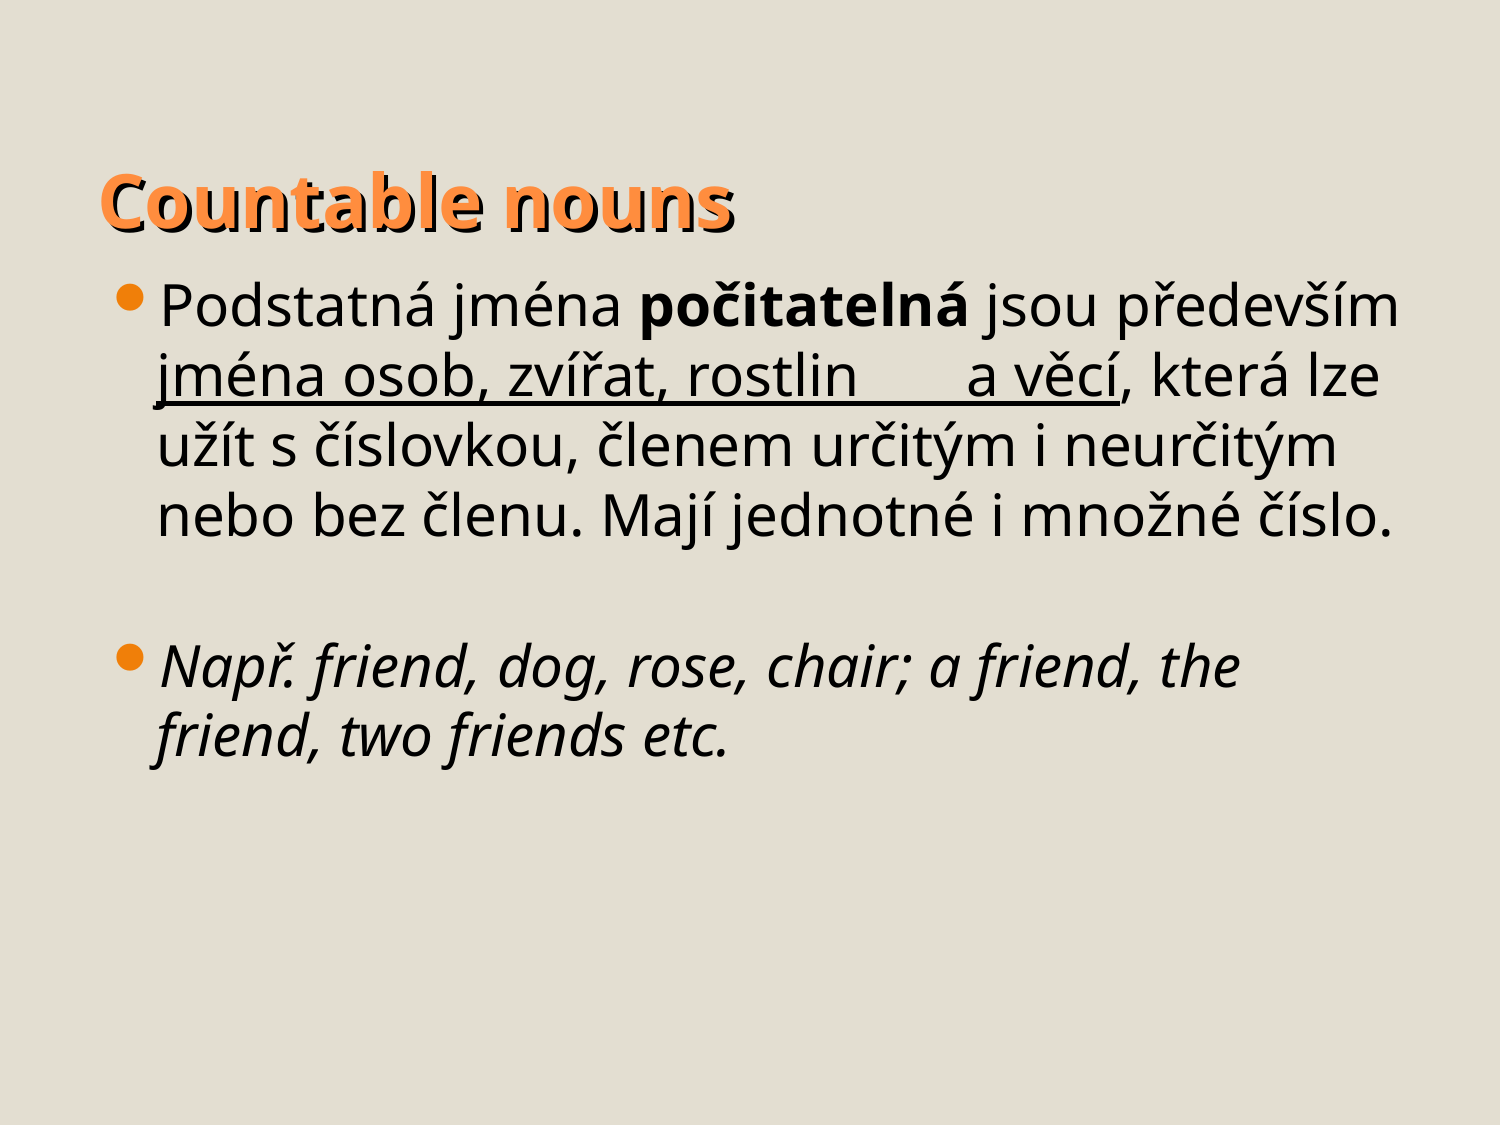

# Countable nouns
Podstatná jména počitatelná jsou především jména osob, zvířat, rostlin a věcí, která lze užít s číslovkou, členem určitým i neurčitým nebo bez členu. Mají jednotné i množné číslo.
Např. friend, dog, rose, chair; a friend, the friend, two friends etc.